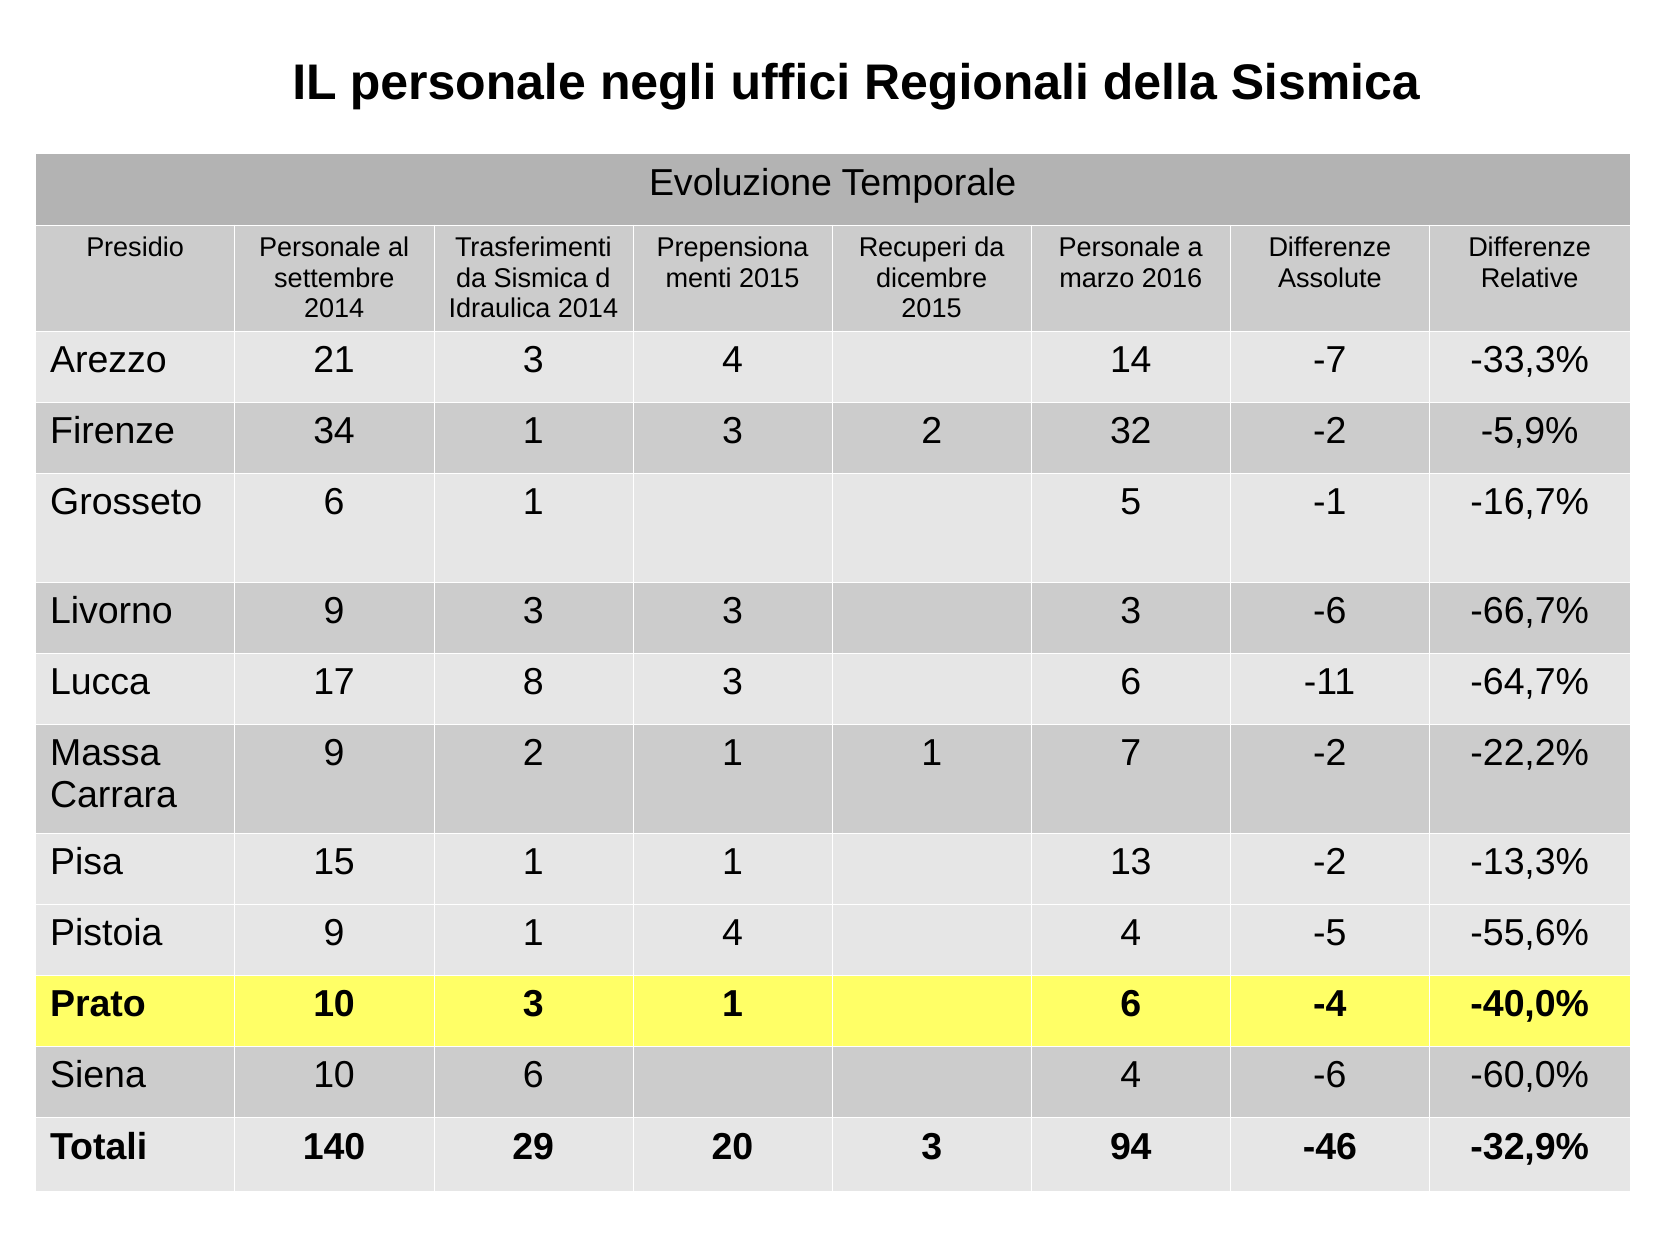

IL personale negli uffici Regionali della Sismica
| Evoluzione Temporale | | | | | | | |
| --- | --- | --- | --- | --- | --- | --- | --- |
| Presidio | Personale al settembre 2014 | Trasferimenti da Sismica d Idraulica 2014 | Prepensionamenti 2015 | Recuperi da dicembre 2015 | Personale a marzo 2016 | Differenze Assolute | Differenze Relative |
| Arezzo | 21 | 3 | 4 | | 14 | -7 | -33,3% |
| Firenze | 34 | 1 | 3 | 2 | 32 | -2 | -5,9% |
| Grosseto | 6 | 1 | | | 5 | -1 | -16,7% |
| Livorno | 9 | 3 | 3 | | 3 | -6 | -66,7% |
| Lucca | 17 | 8 | 3 | | 6 | -11 | -64,7% |
| Massa Carrara | 9 | 2 | 1 | 1 | 7 | -2 | -22,2% |
| Pisa | 15 | 1 | 1 | | 13 | -2 | -13,3% |
| Pistoia | 9 | 1 | 4 | | 4 | -5 | -55,6% |
| Prato | 10 | 3 | 1 | | 6 | -4 | -40,0% |
| Siena | 10 | 6 | | | 4 | -6 | -60,0% |
| Totali | 140 | 29 | 20 | 3 | 94 | -46 | -32,9% |